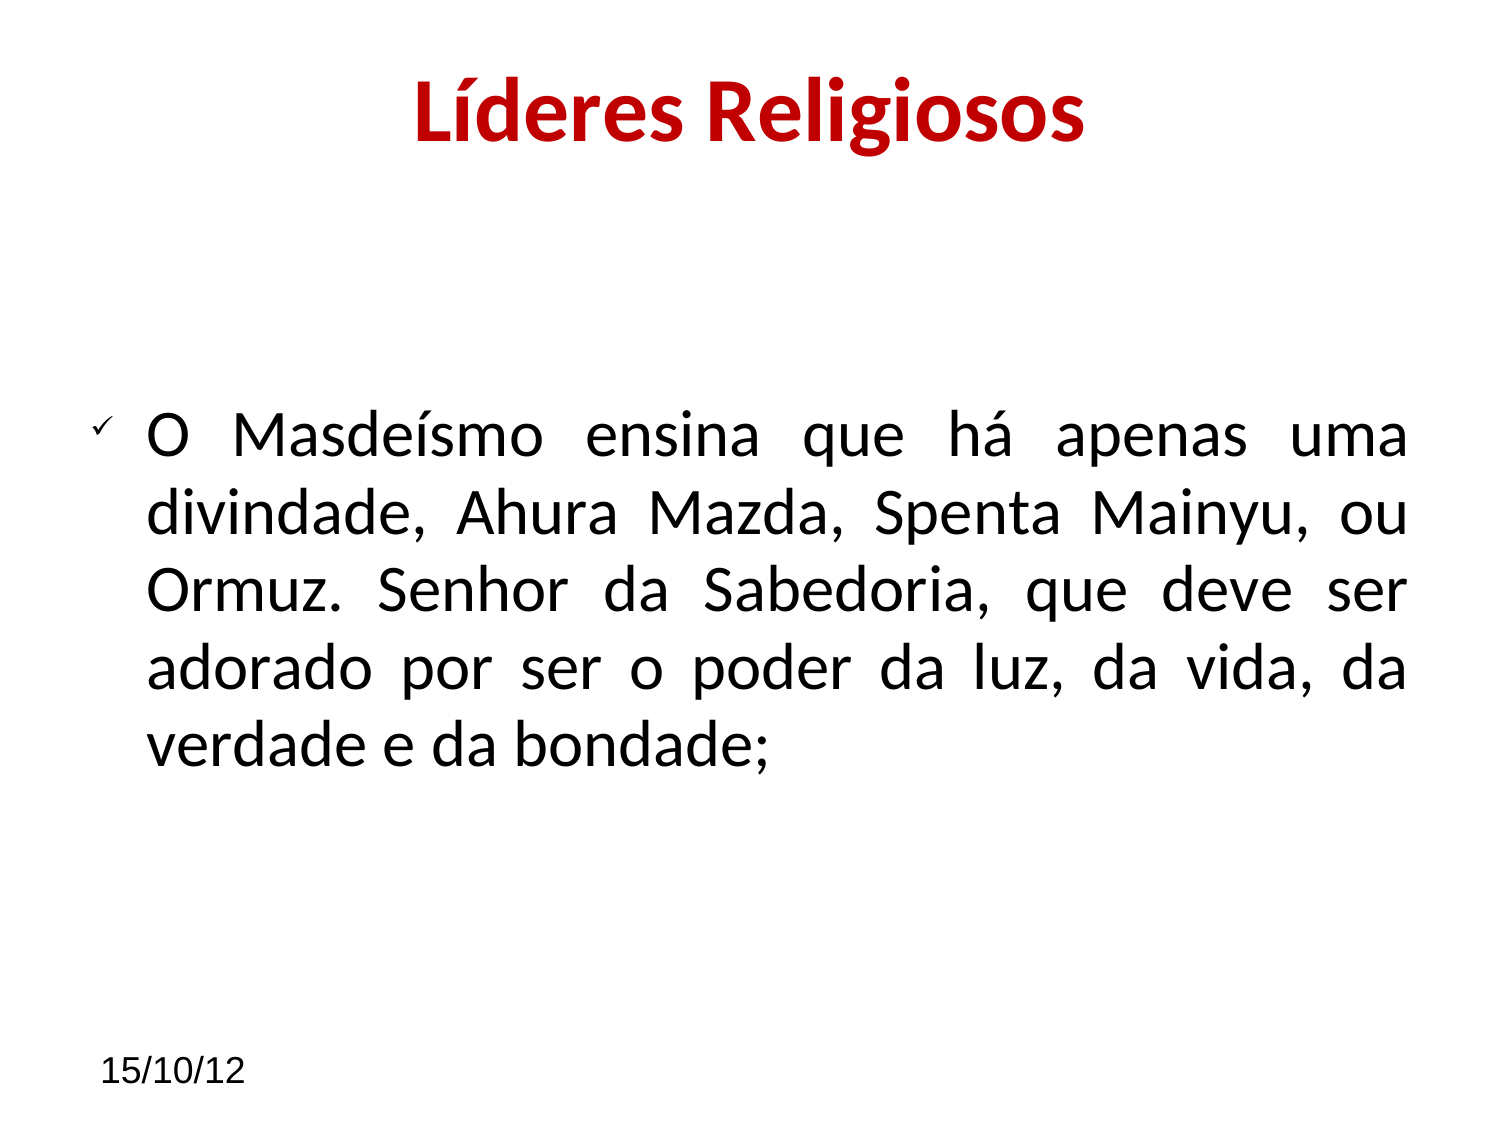

# Líderes Religiosos
O Masdeísmo ensina que há apenas uma divindade, Ahura Mazda, Spenta Mainyu, ou Ormuz. Senhor da Sabedoria, que deve ser adorado por ser o poder da luz, da vida, da verdade e da bondade;